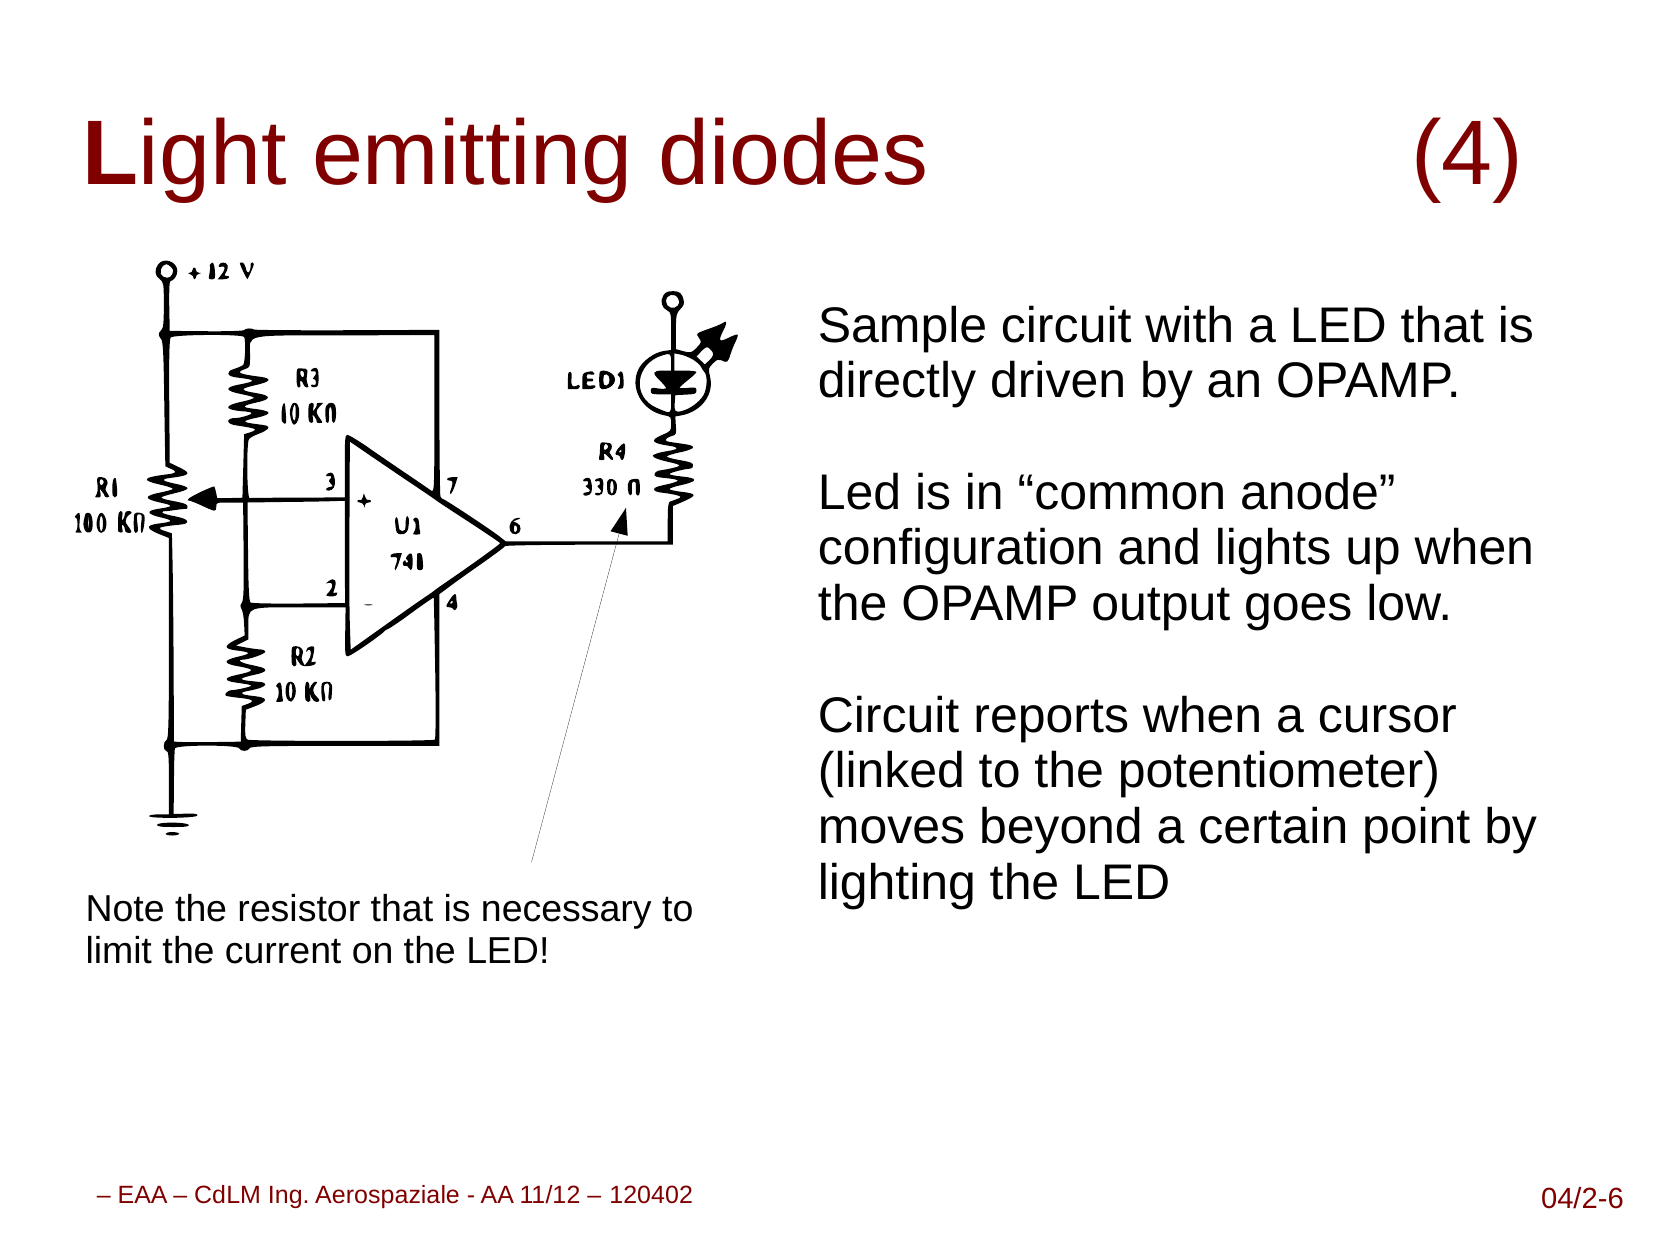

# Light emitting diodes							(4)
Sample circuit with a LED that is directly driven by an OPAMP.
Led is in “common anode” configuration and lights up when the OPAMP output goes low.
Circuit reports when a cursor (linked to the potentiometer) moves beyond a certain point by lighting the LED
Note the resistor that is necessary to limit the current on the LED!
6